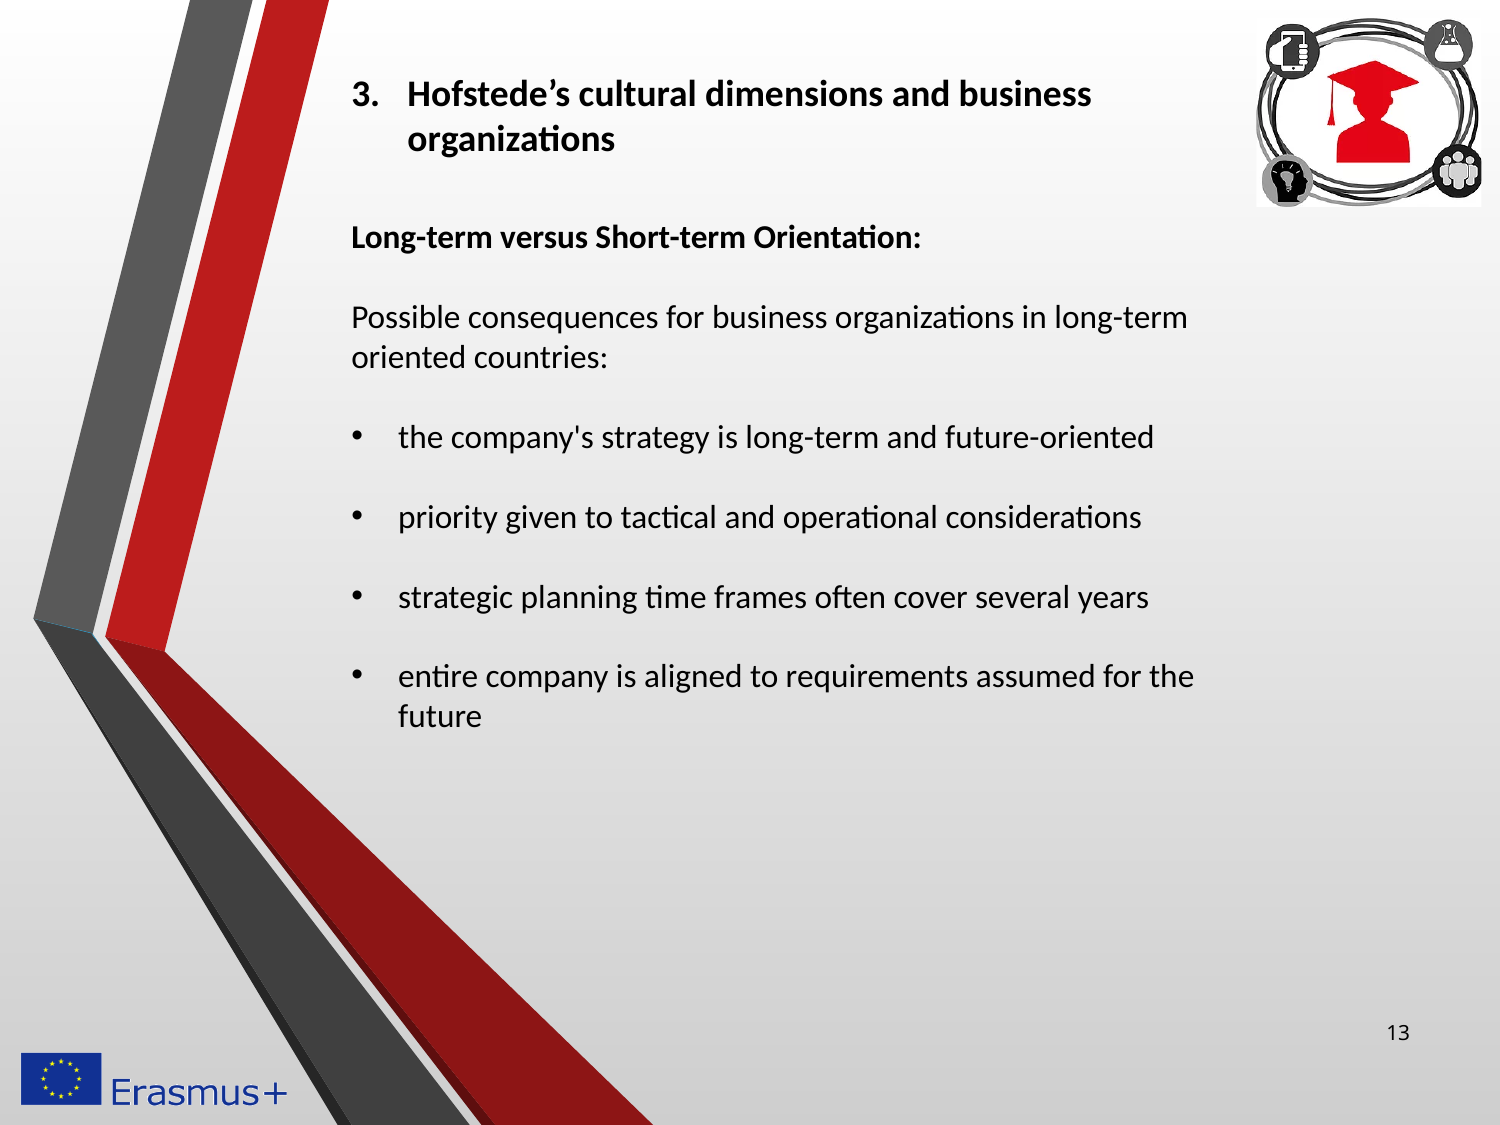

Hofstede’s cultural dimensions and business organizations
Long-term versus Short-term Orientation:
Possible consequences for business organizations in long-term oriented countries:
the company's strategy is long-term and future-oriented
priority given to tactical and operational considerations
strategic planning time frames often cover several years
entire company is aligned to requirements assumed for the future